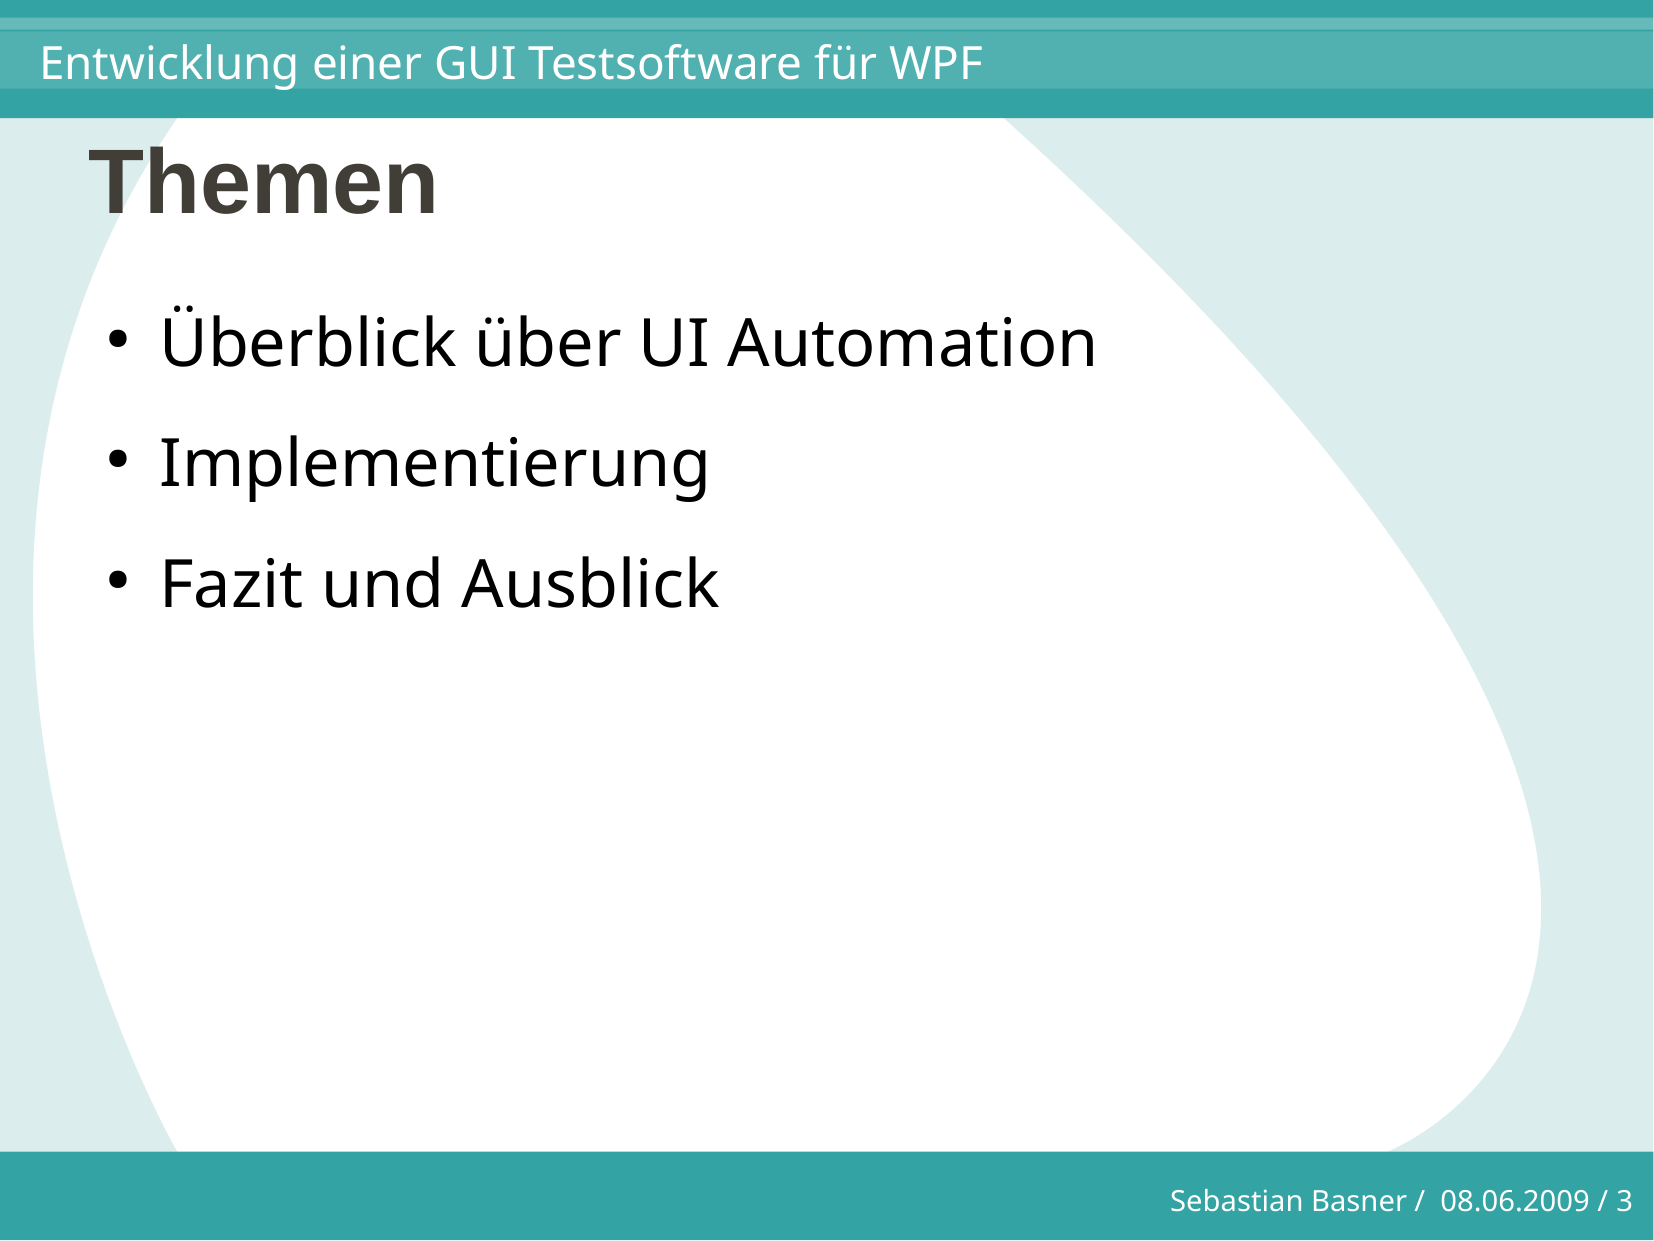

# Themen
Überblick über UI Automation
Implementierung
Fazit und Ausblick